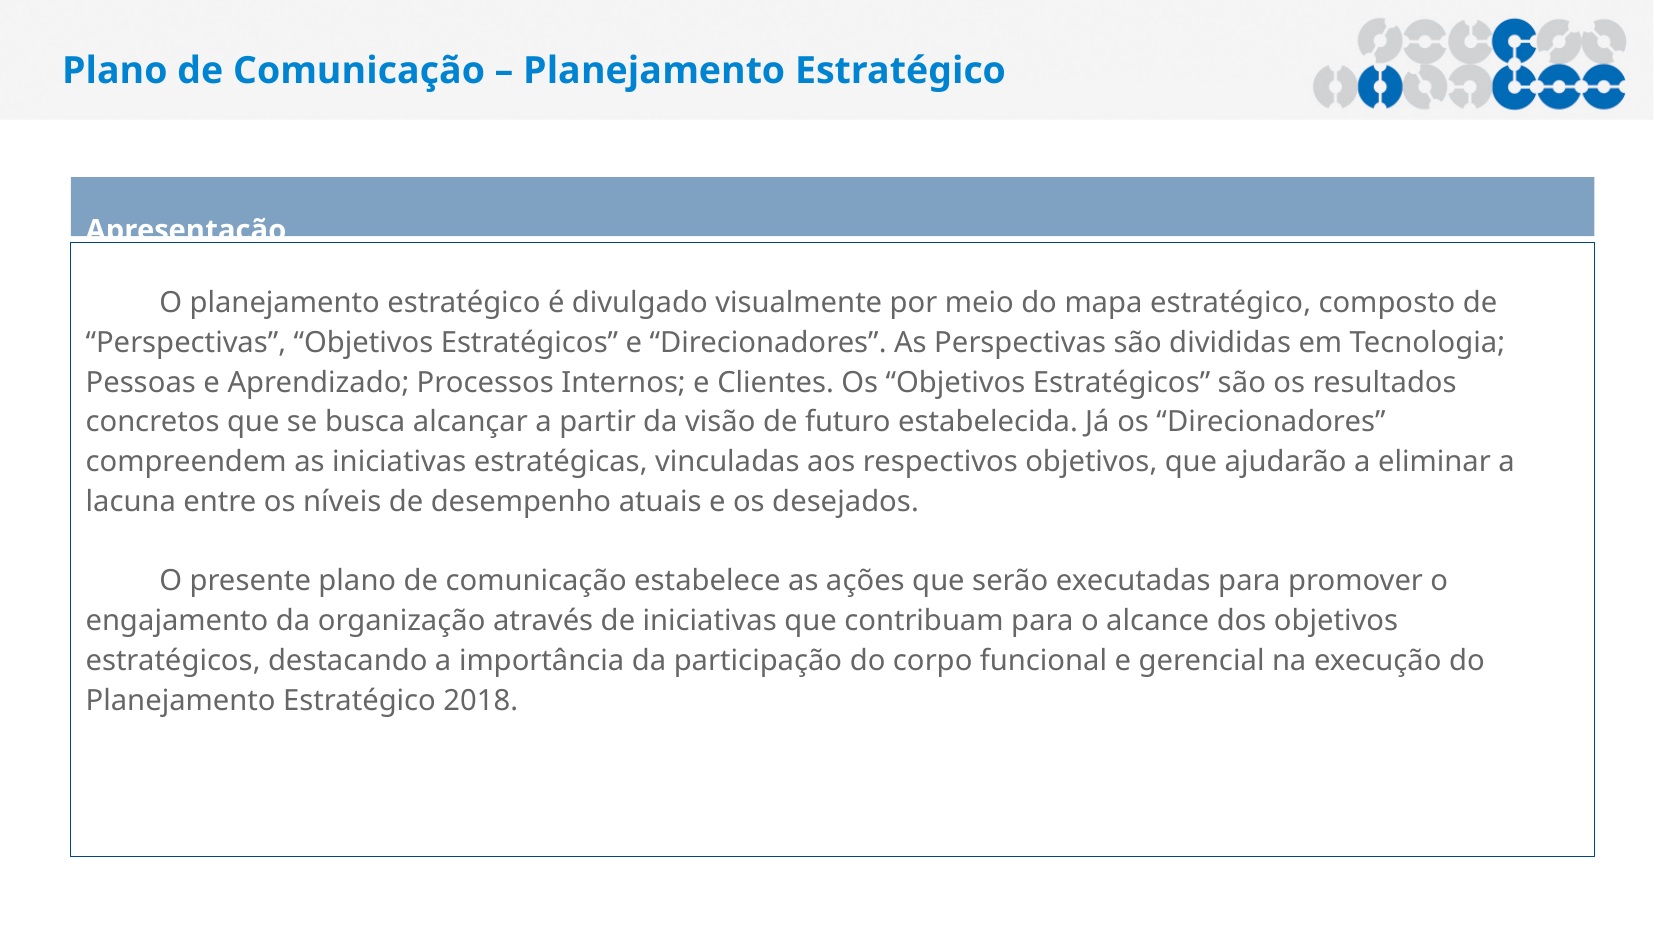

Plano de Comunicação – Planejamento Estratégico
Apresentação
	O planejamento estratégico é divulgado visualmente por meio do mapa estratégico, composto de “Perspectivas”, “Objetivos Estratégicos” e “Direcionadores”. As Perspectivas são divididas em Tecnologia; Pessoas e Aprendizado; Processos Internos; e Clientes. Os “Objetivos Estratégicos” são os resultados concretos que se busca alcançar a partir da visão de futuro estabelecida. Já os “Direcionadores” compreendem as iniciativas estratégicas, vinculadas aos respectivos objetivos, que ajudarão a eliminar a lacuna entre os níveis de desempenho atuais e os desejados.
	O presente plano de comunicação estabelece as ações que serão executadas para promover o engajamento da organização através de iniciativas que contribuam para o alcance dos objetivos estratégicos, destacando a importância da participação do corpo funcional e gerencial na execução do Planejamento Estratégico 2018.